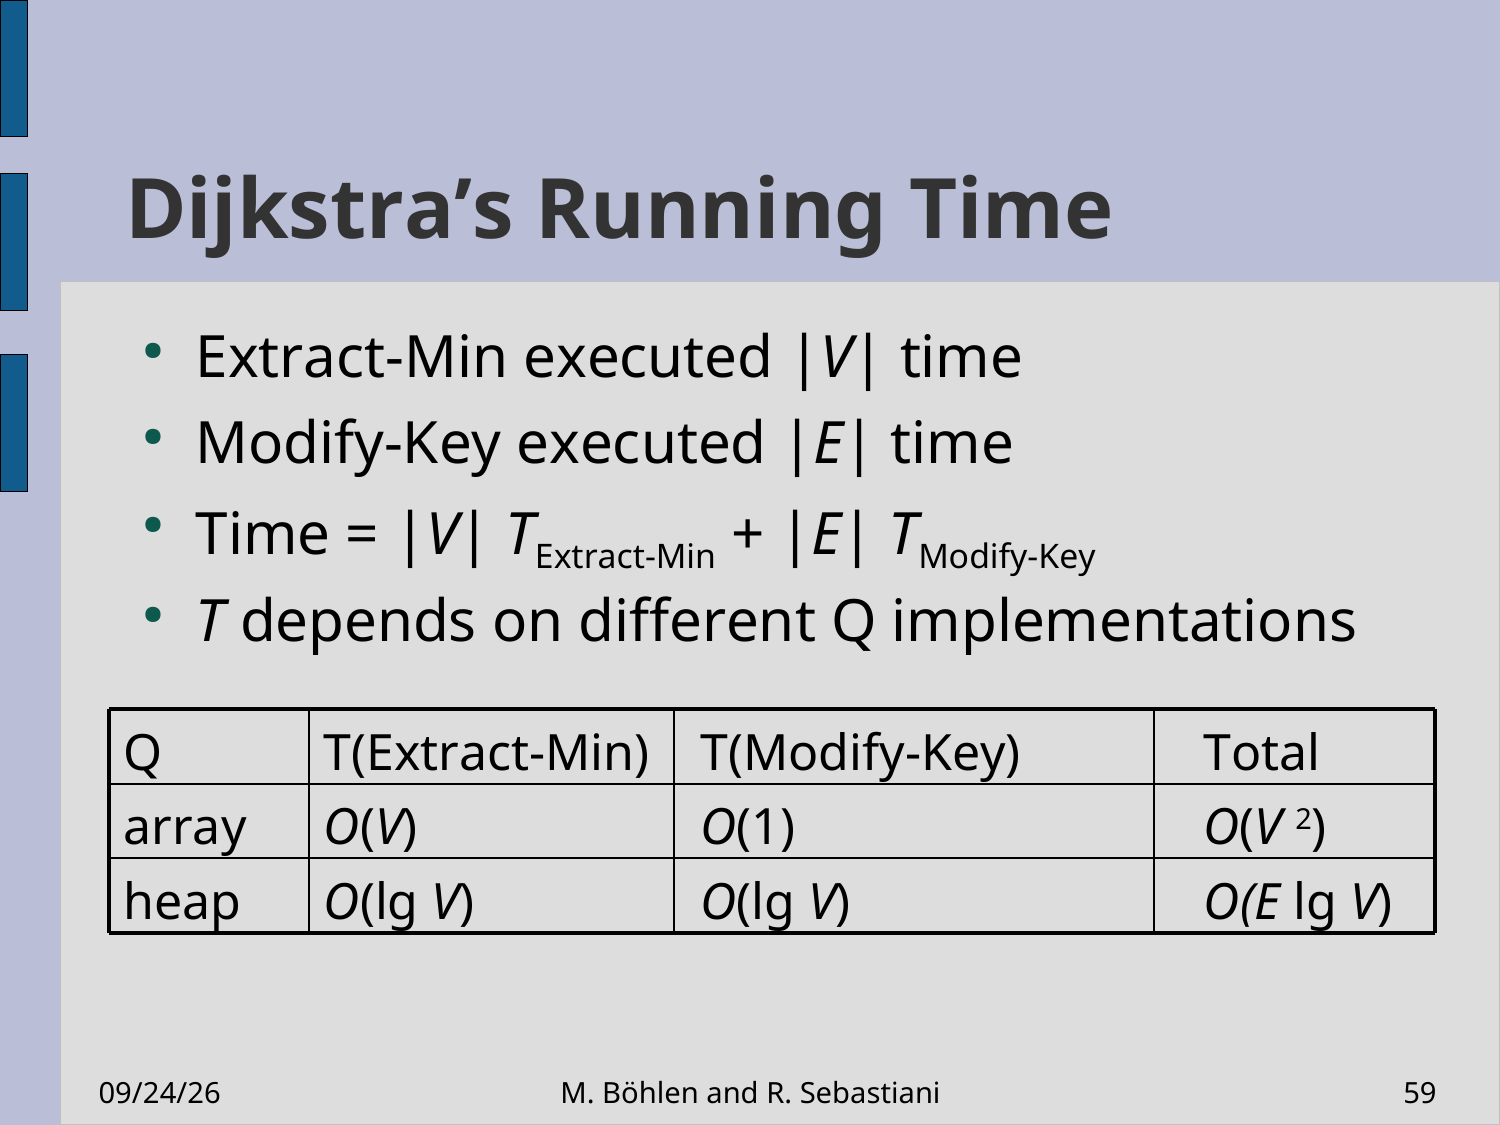

# Dijkstra’s Running Time
Extract-Min executed |V| time
Modify-Key executed |E| time
Time = |V| TExtract-Min + |E| TModify-Key
T depends on different Q implementations
Q
T(Extract-Min)
T(Modify-Key)
Total
array
O(V)
O(1)
O(V 2)
heap
O(lg V)
O(lg V)
O(E lg V)
M. Böhlen and R. Sebastiani
59